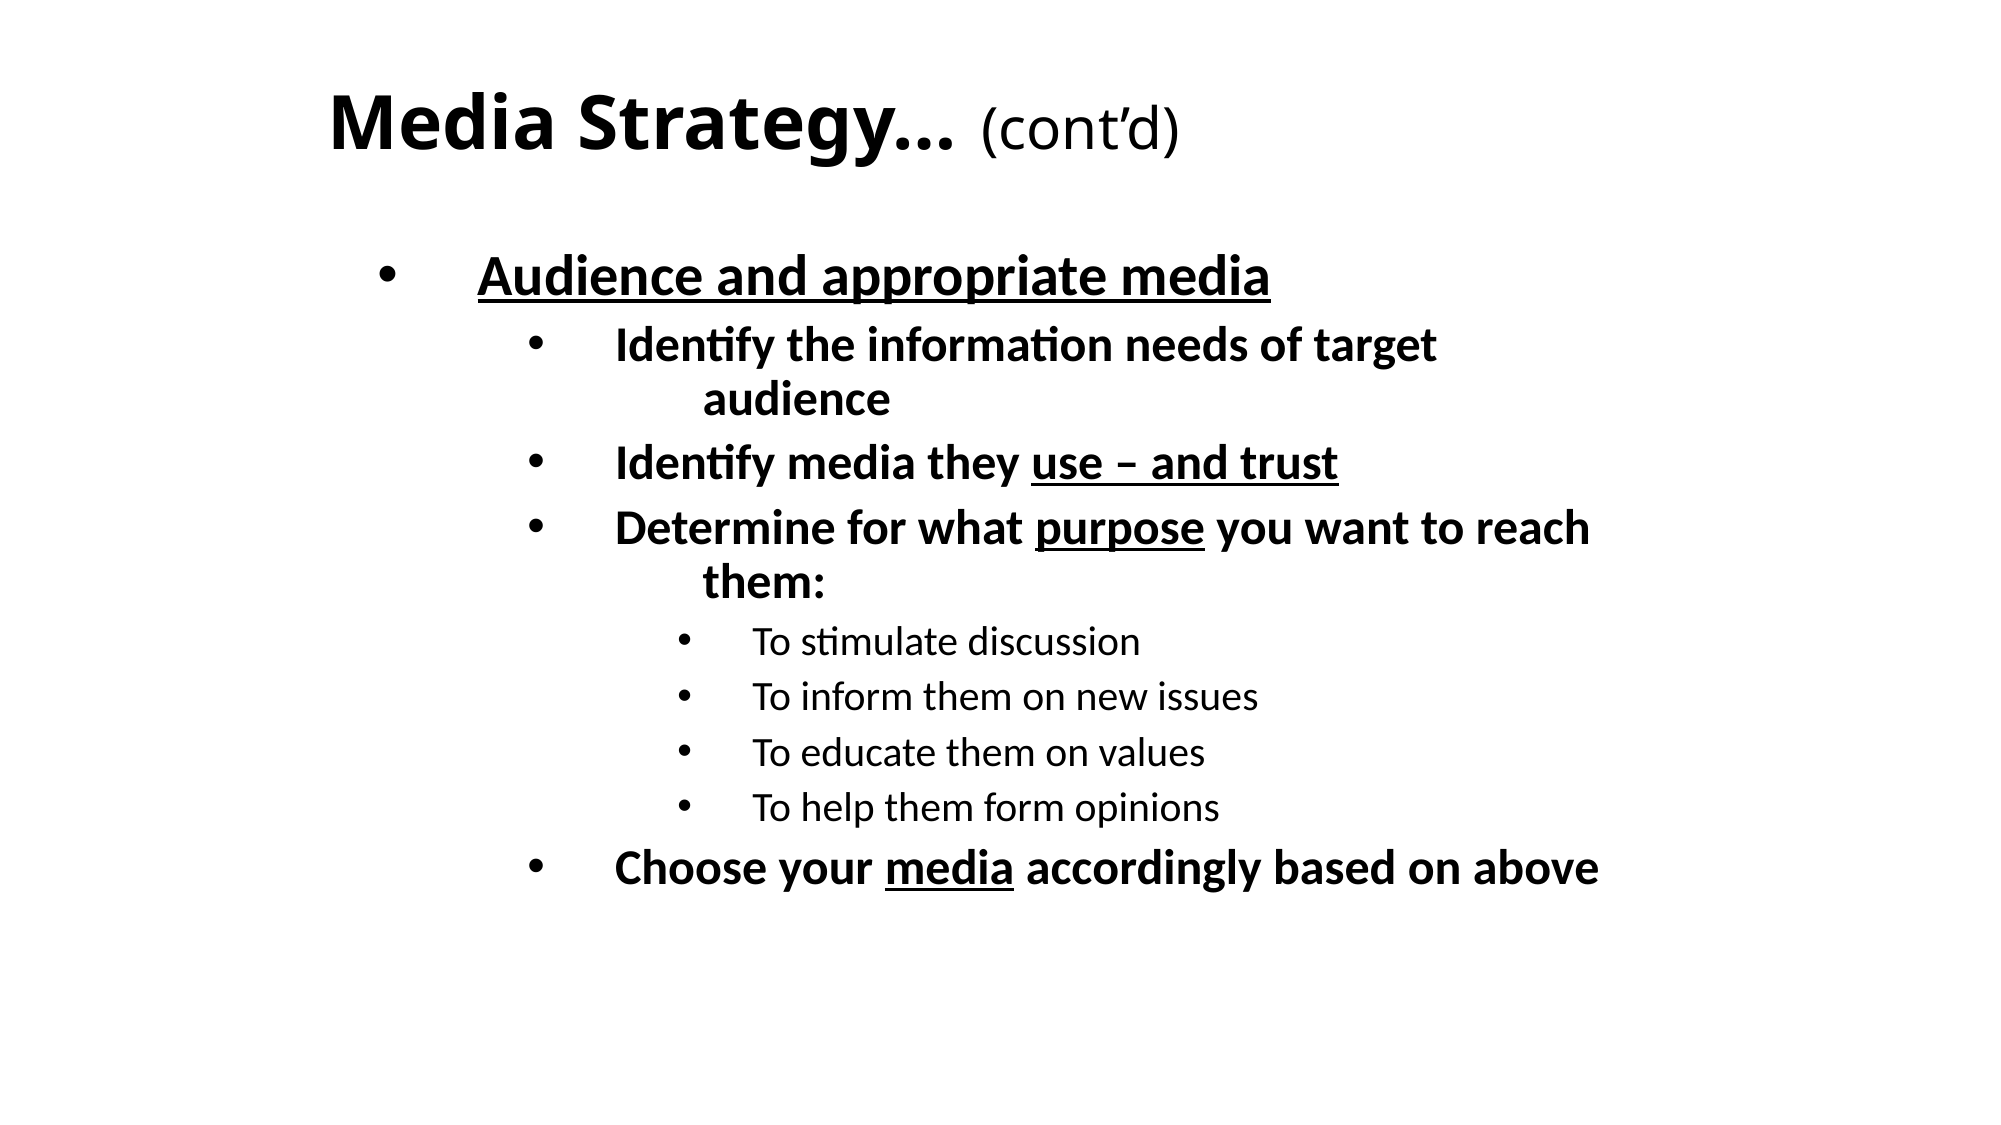

# Media Strategy… (cont’d)
Audience and appropriate media
Identify the information needs of target audience
Identify media they use – and trust
Determine for what purpose you want to reach them:
To stimulate discussion
To inform them on new issues
To educate them on values
To help them form opinions
Choose your media accordingly based on above